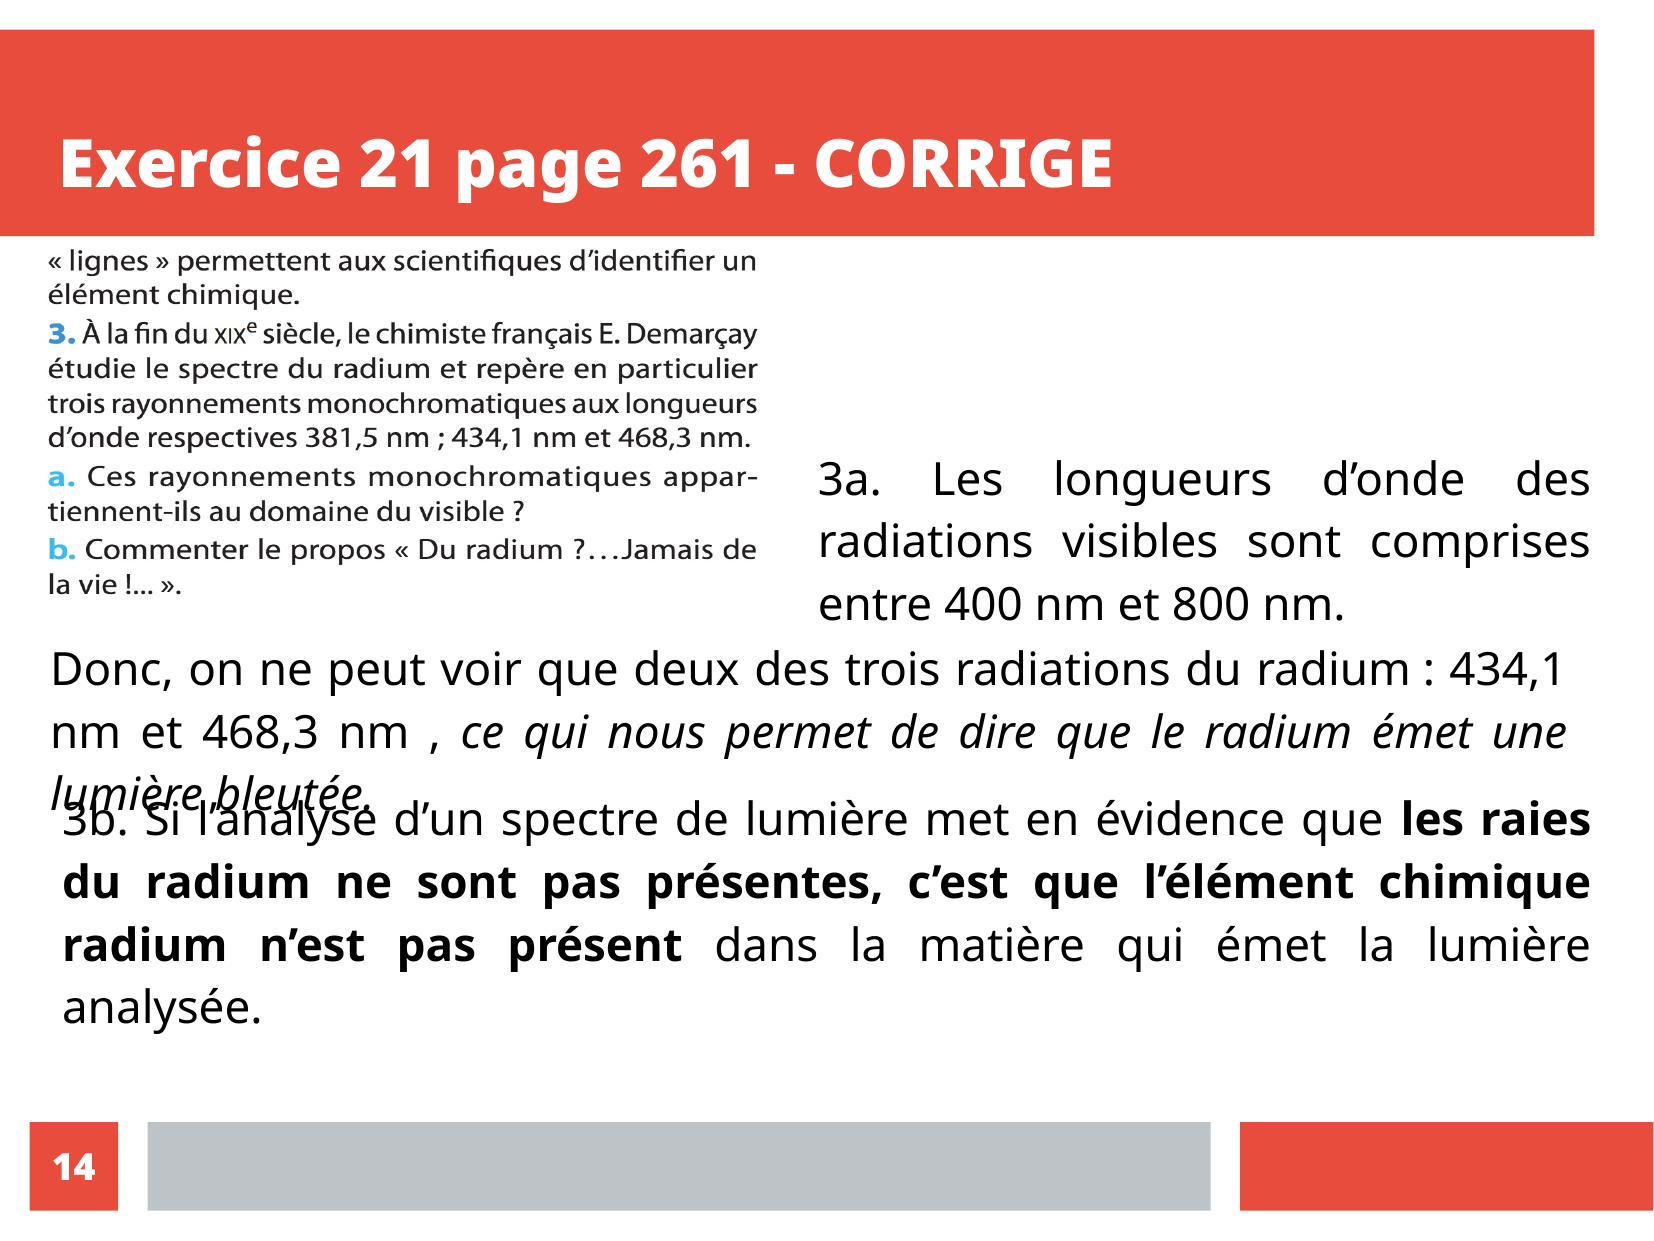

# Exercice 21 page 261 - CORRIGE
3a. Les longueurs d’onde des radiations visibles sont comprises entre 400 nm et 800 nm.
Donc, on ne peut voir que deux des trois radiations du radium : 434,1 nm et 468,3 nm , ce qui nous permet de dire que le radium émet une lumière bleutée.
3b. Si l’analyse d’un spectre de lumière met en évidence que les raies du radium ne sont pas présentes, c’est que l’élément chimique radium n’est pas présent dans la matière qui émet la lumière analysée.
14